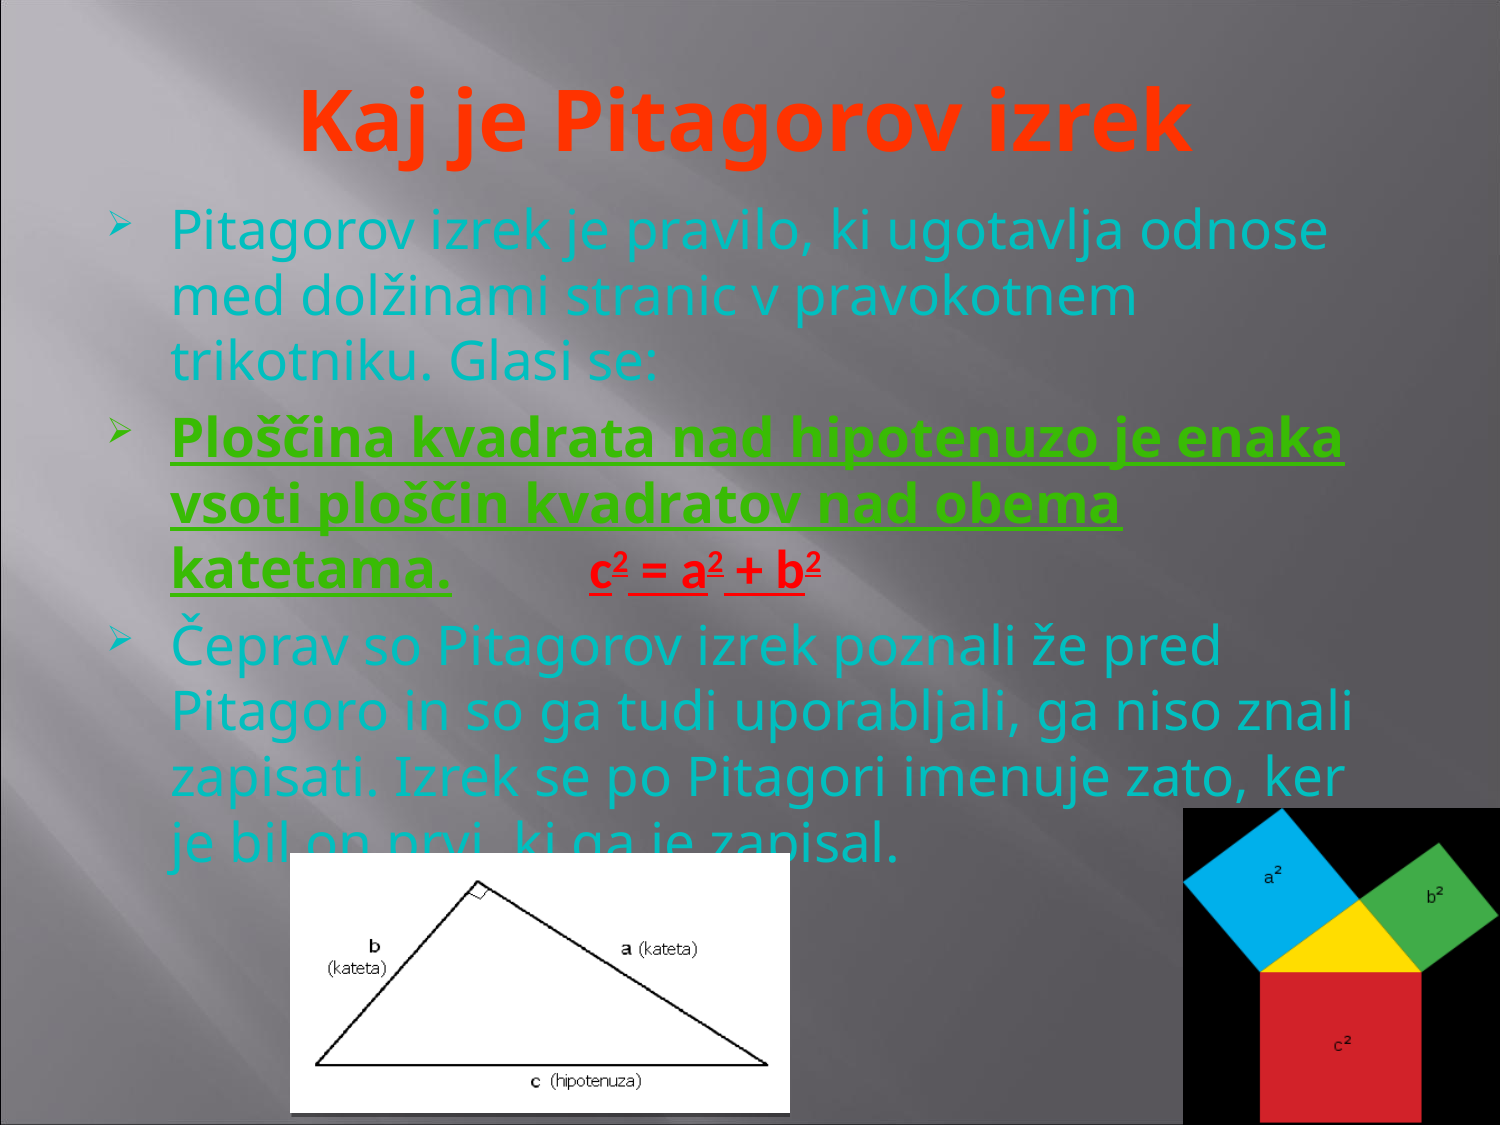

# Kaj je Pitagorov izrek
Pitagorov izrek je pravilo, ki ugotavlja odnose med dolžinami stranic v pravokotnem trikotniku. Glasi se:
Ploščina kvadrata nad hipotenuzo je enaka vsoti ploščin kvadratov nad obema katetama. c2 = a2 + b2
Čeprav so Pitagorov izrek poznali že pred Pitagoro in so ga tudi uporabljali, ga niso znali zapisati. Izrek se po Pitagori imenuje zato, ker je bil on prvi, ki ga je zapisal.